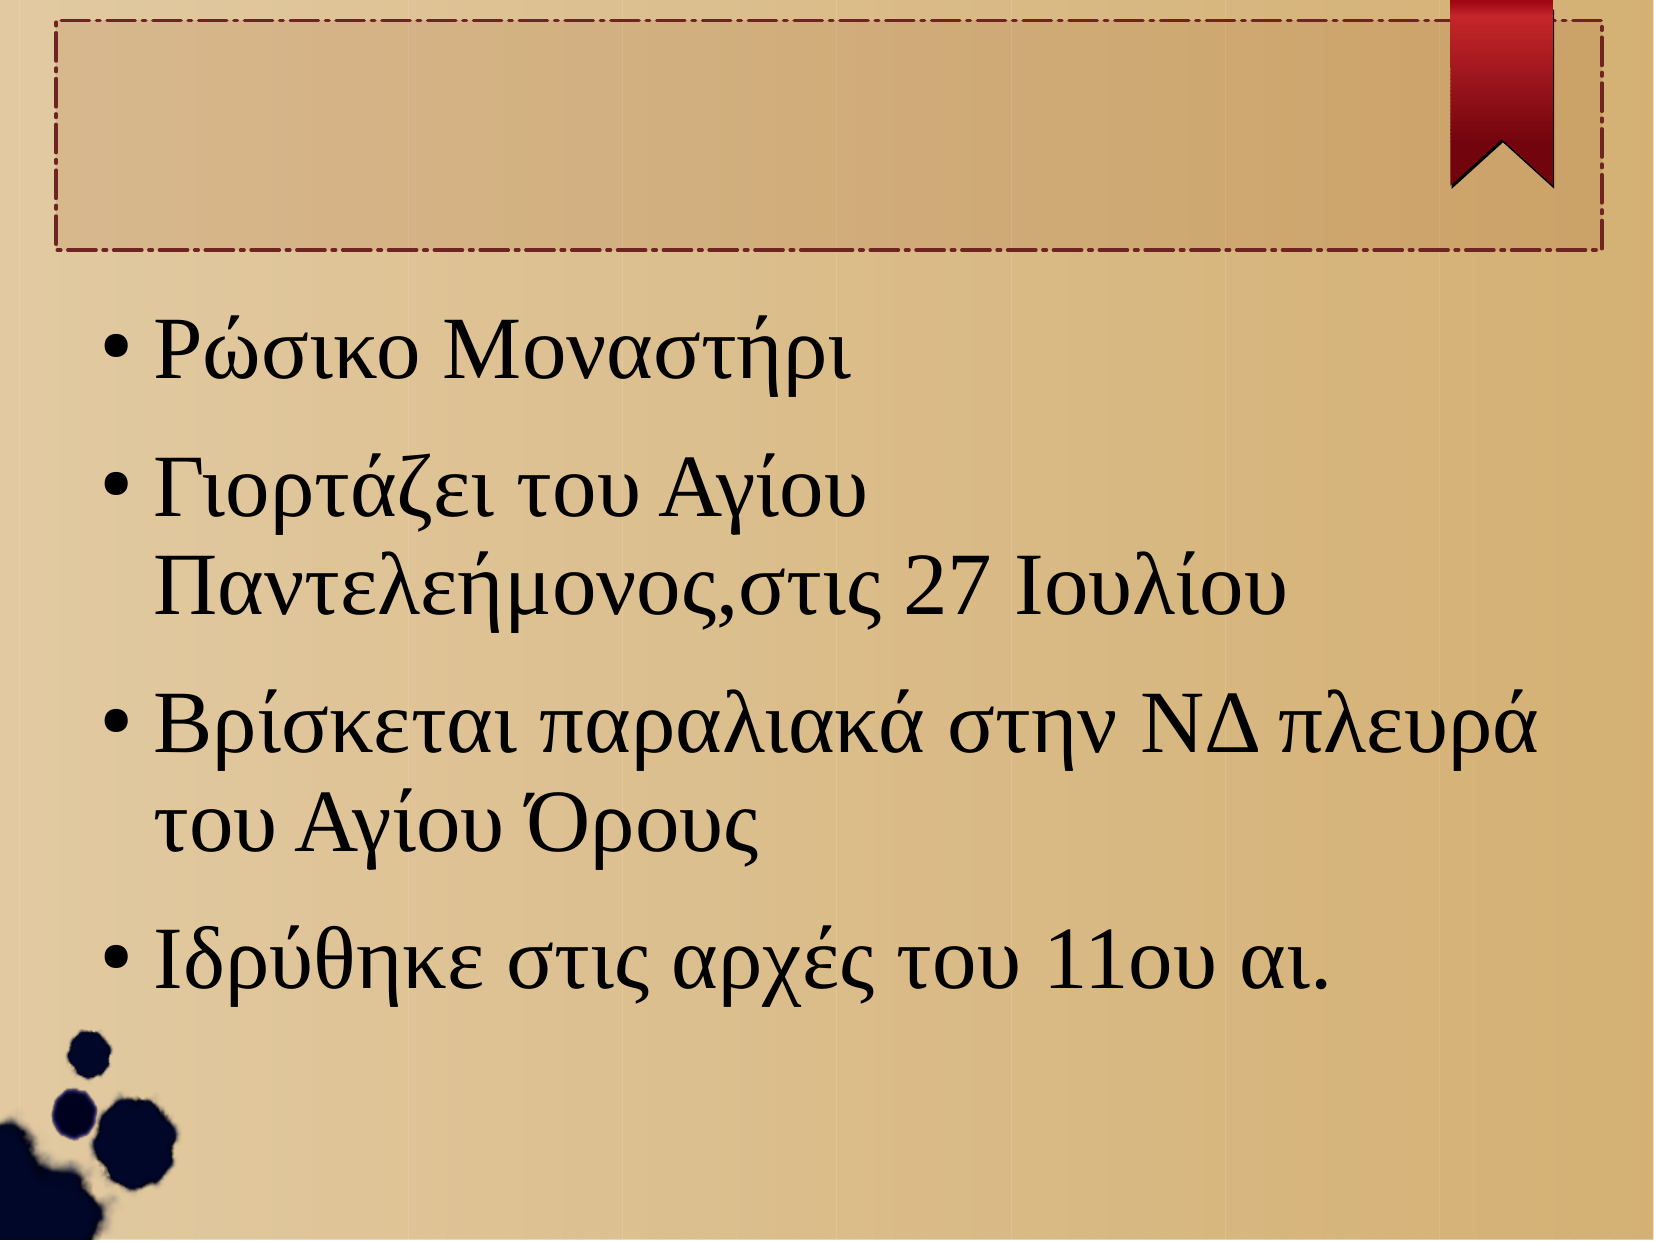

#
Ρώσικο Μοναστήρι
Γιορτάζει του Αγίου Παντελεήμονος,στις 27 Ιουλίου
Βρίσκεται παραλιακά στην ΝΔ πλευρά του Αγίου Όρους
Ιδρύθηκε στις αρχές του 11ου αι.